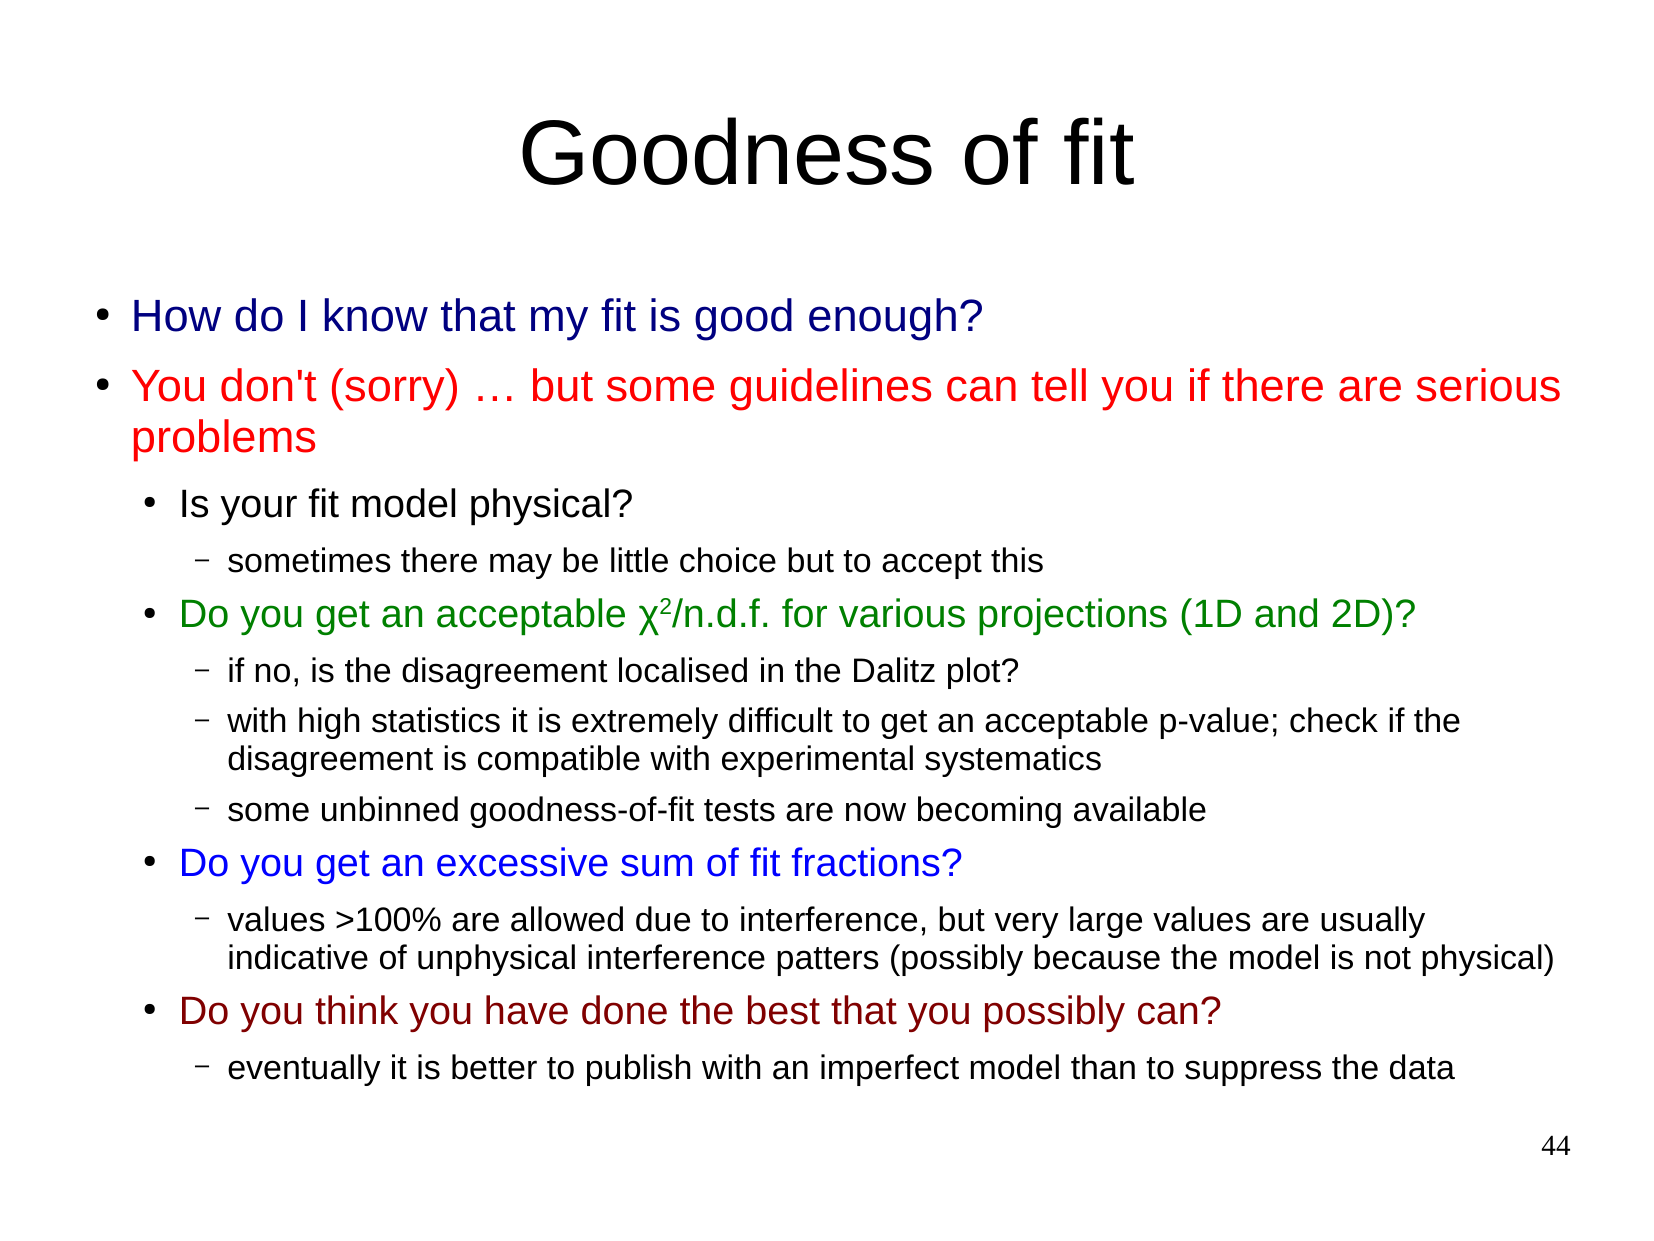

# Goodness of fit
How do I know that my fit is good enough?
You don't (sorry) … but some guidelines can tell you if there are serious problems
Is your fit model physical?
sometimes there may be little choice but to accept this
Do you get an acceptable χ2/n.d.f. for various projections (1D and 2D)?
if no, is the disagreement localised in the Dalitz plot?
with high statistics it is extremely difficult to get an acceptable p-value; check if the disagreement is compatible with experimental systematics
some unbinned goodness-of-fit tests are now becoming available
Do you get an excessive sum of fit fractions?
values >100% are allowed due to interference, but very large values are usually indicative of unphysical interference patters (possibly because the model is not physical)
Do you think you have done the best that you possibly can?
eventually it is better to publish with an imperfect model than to suppress the data
44